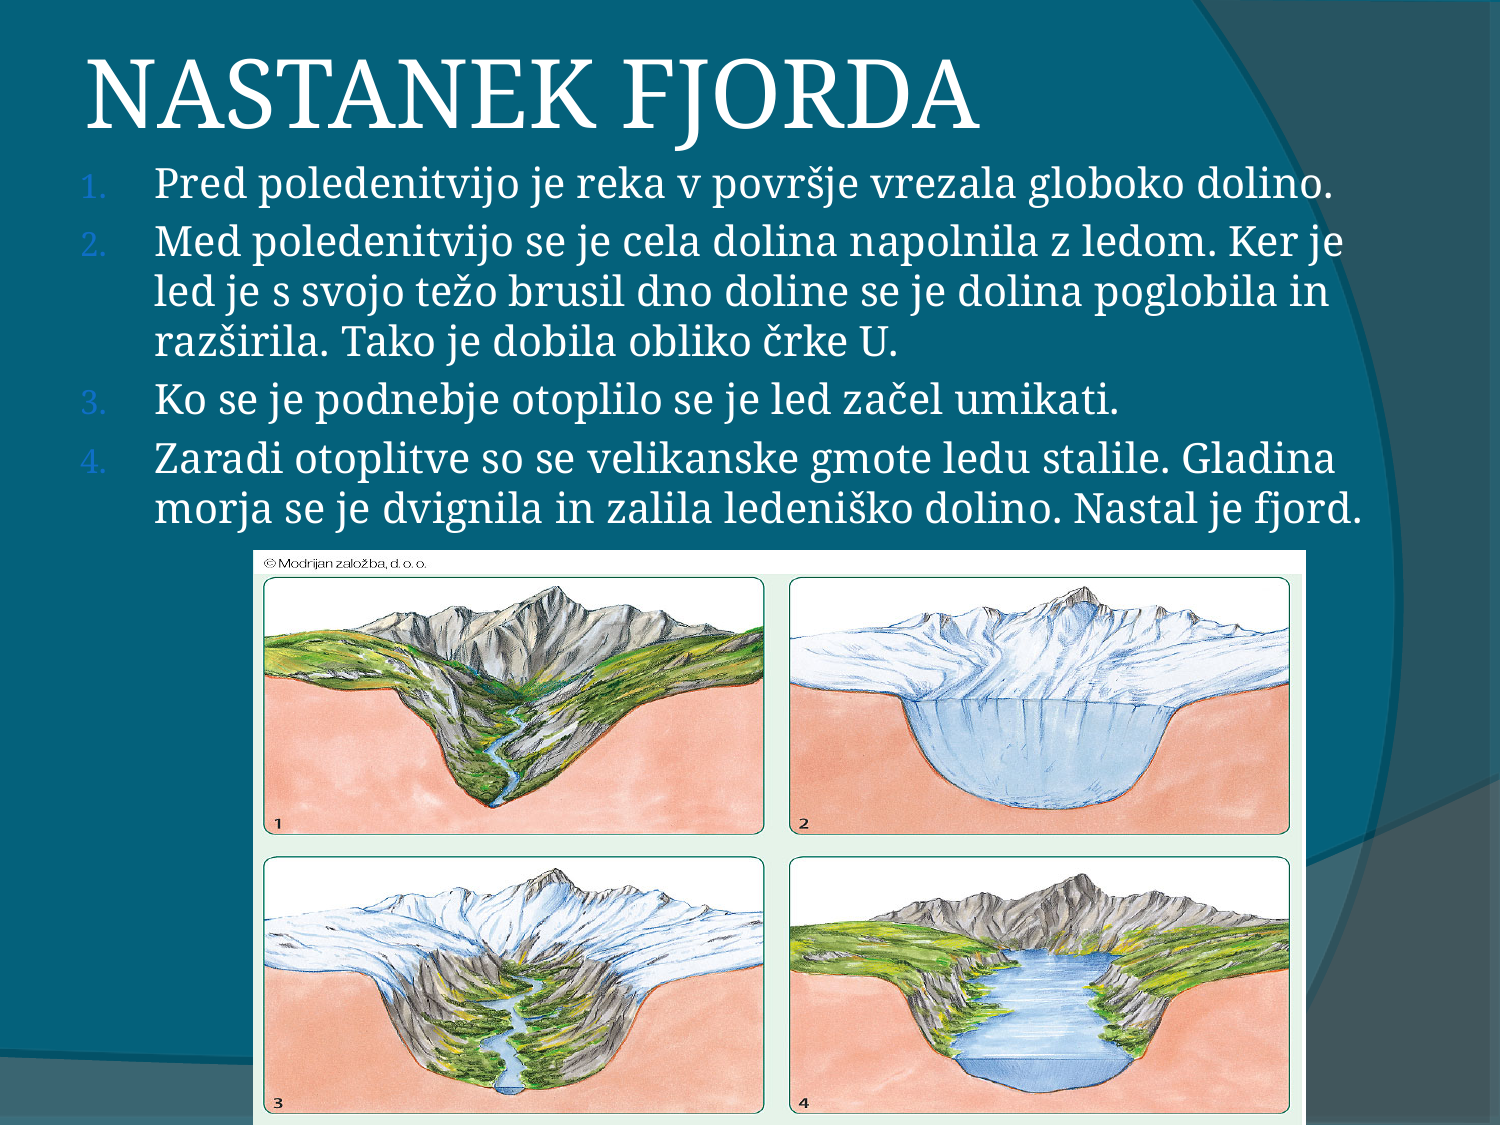

# NASTANEK FJORDA
Pred poledenitvijo je reka v površje vrezala globoko dolino.
Med poledenitvijo se je cela dolina napolnila z ledom. Ker je led je s svojo težo brusil dno doline se je dolina poglobila in razširila. Tako je dobila obliko črke U.
Ko se je podnebje otoplilo se je led začel umikati.
Zaradi otoplitve so se velikanske gmote ledu stalile. Gladina morja se je dvignila in zalila ledeniško dolino. Nastal je fjord.